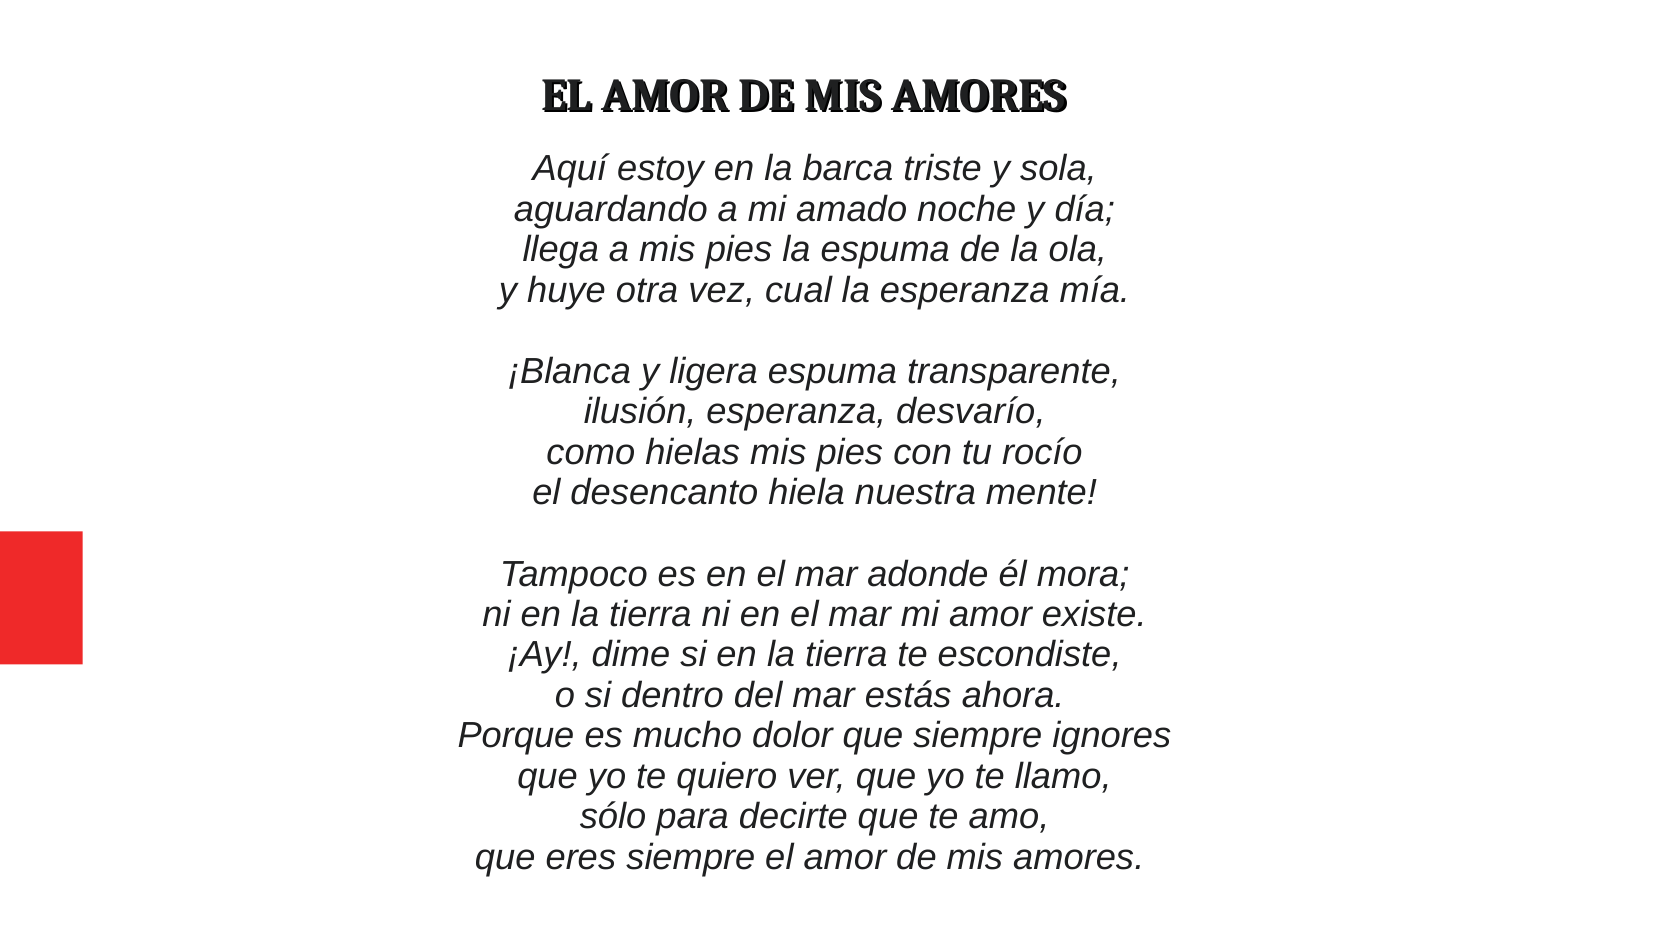

# EL AMOR DE MIS AMORES
Aquí estoy en la barca triste y sola,
aguardando a mi amado noche y día;
llega a mis pies la espuma de la ola,
y huye otra vez, cual la esperanza mía.
¡Blanca y ligera espuma transparente,
ilusión, esperanza, desvarío,
como hielas mis pies con tu rocío
el desencanto hiela nuestra mente!
Tampoco es en el mar adonde él mora;
ni en la tierra ni en el mar mi amor existe.
¡Ay!, dime si en la tierra te escondiste,
o si dentro del mar estás ahora.
Porque es mucho dolor que siempre ignores
que yo te quiero ver, que yo te llamo,
sólo para decirte que te amo,
que eres siempre el amor de mis amores.